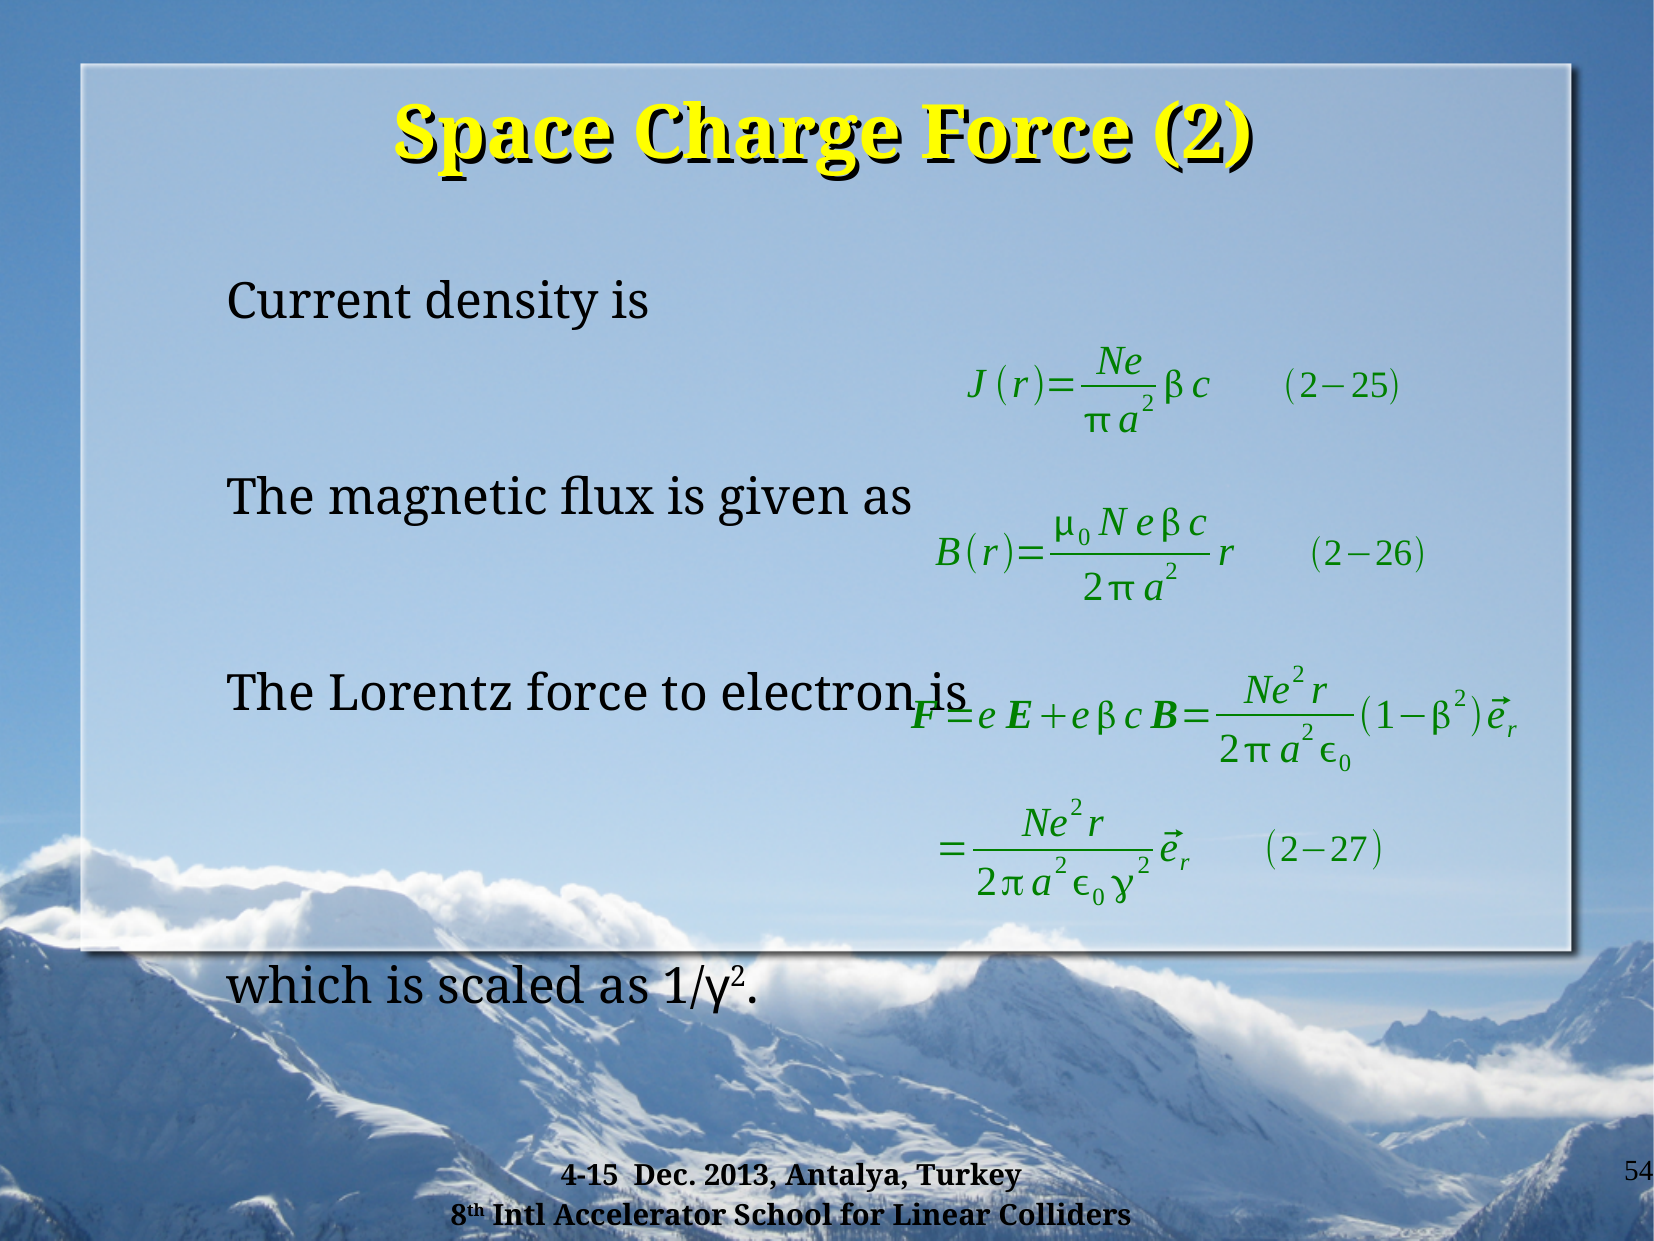

# Space Charge Force (2)
Current density is
The magnetic flux is given as
The Lorentz force to electron is
which is scaled as 1/γ2.
54